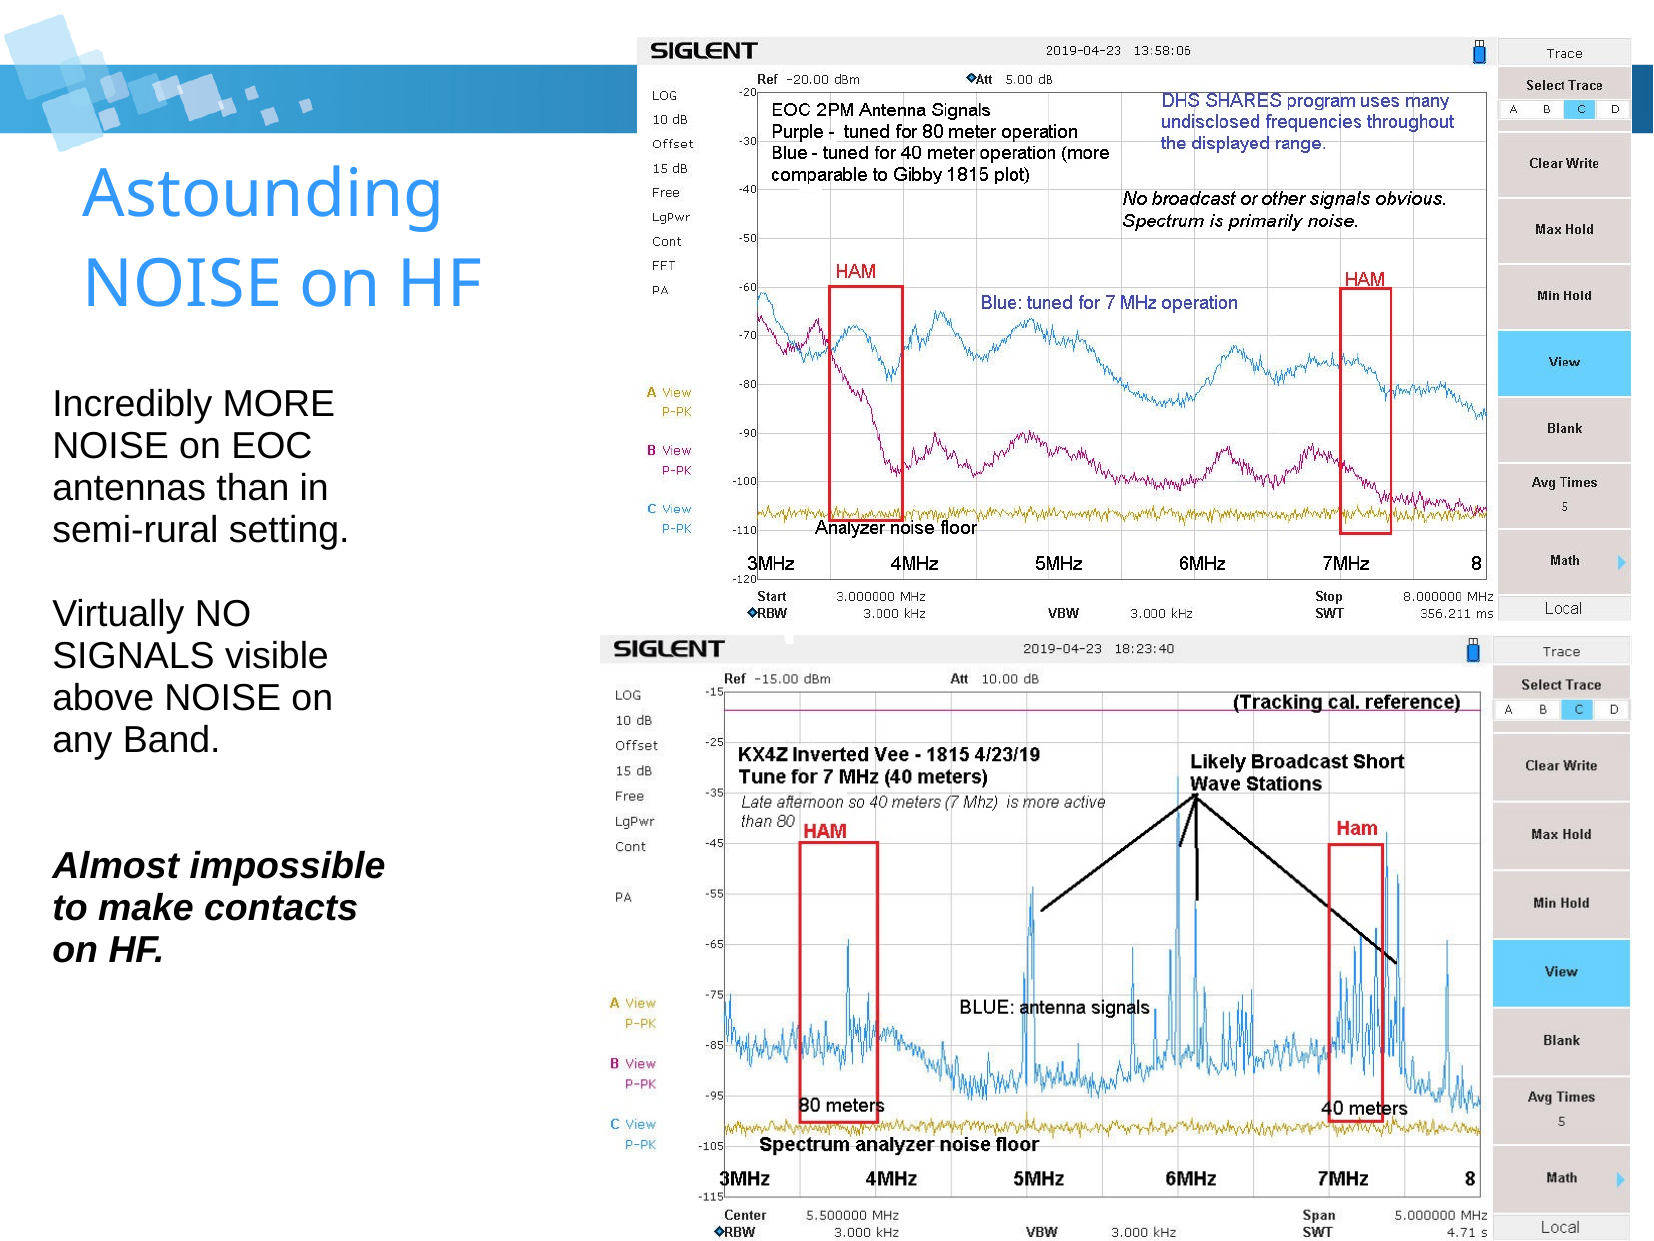

# Astounding NOISE on HF
Incredibly MORE NOISE on EOC antennas than in semi-rural setting.
Virtually NO SIGNALS visible above NOISE on any Band.
Almost impossible to make contacts on HF.